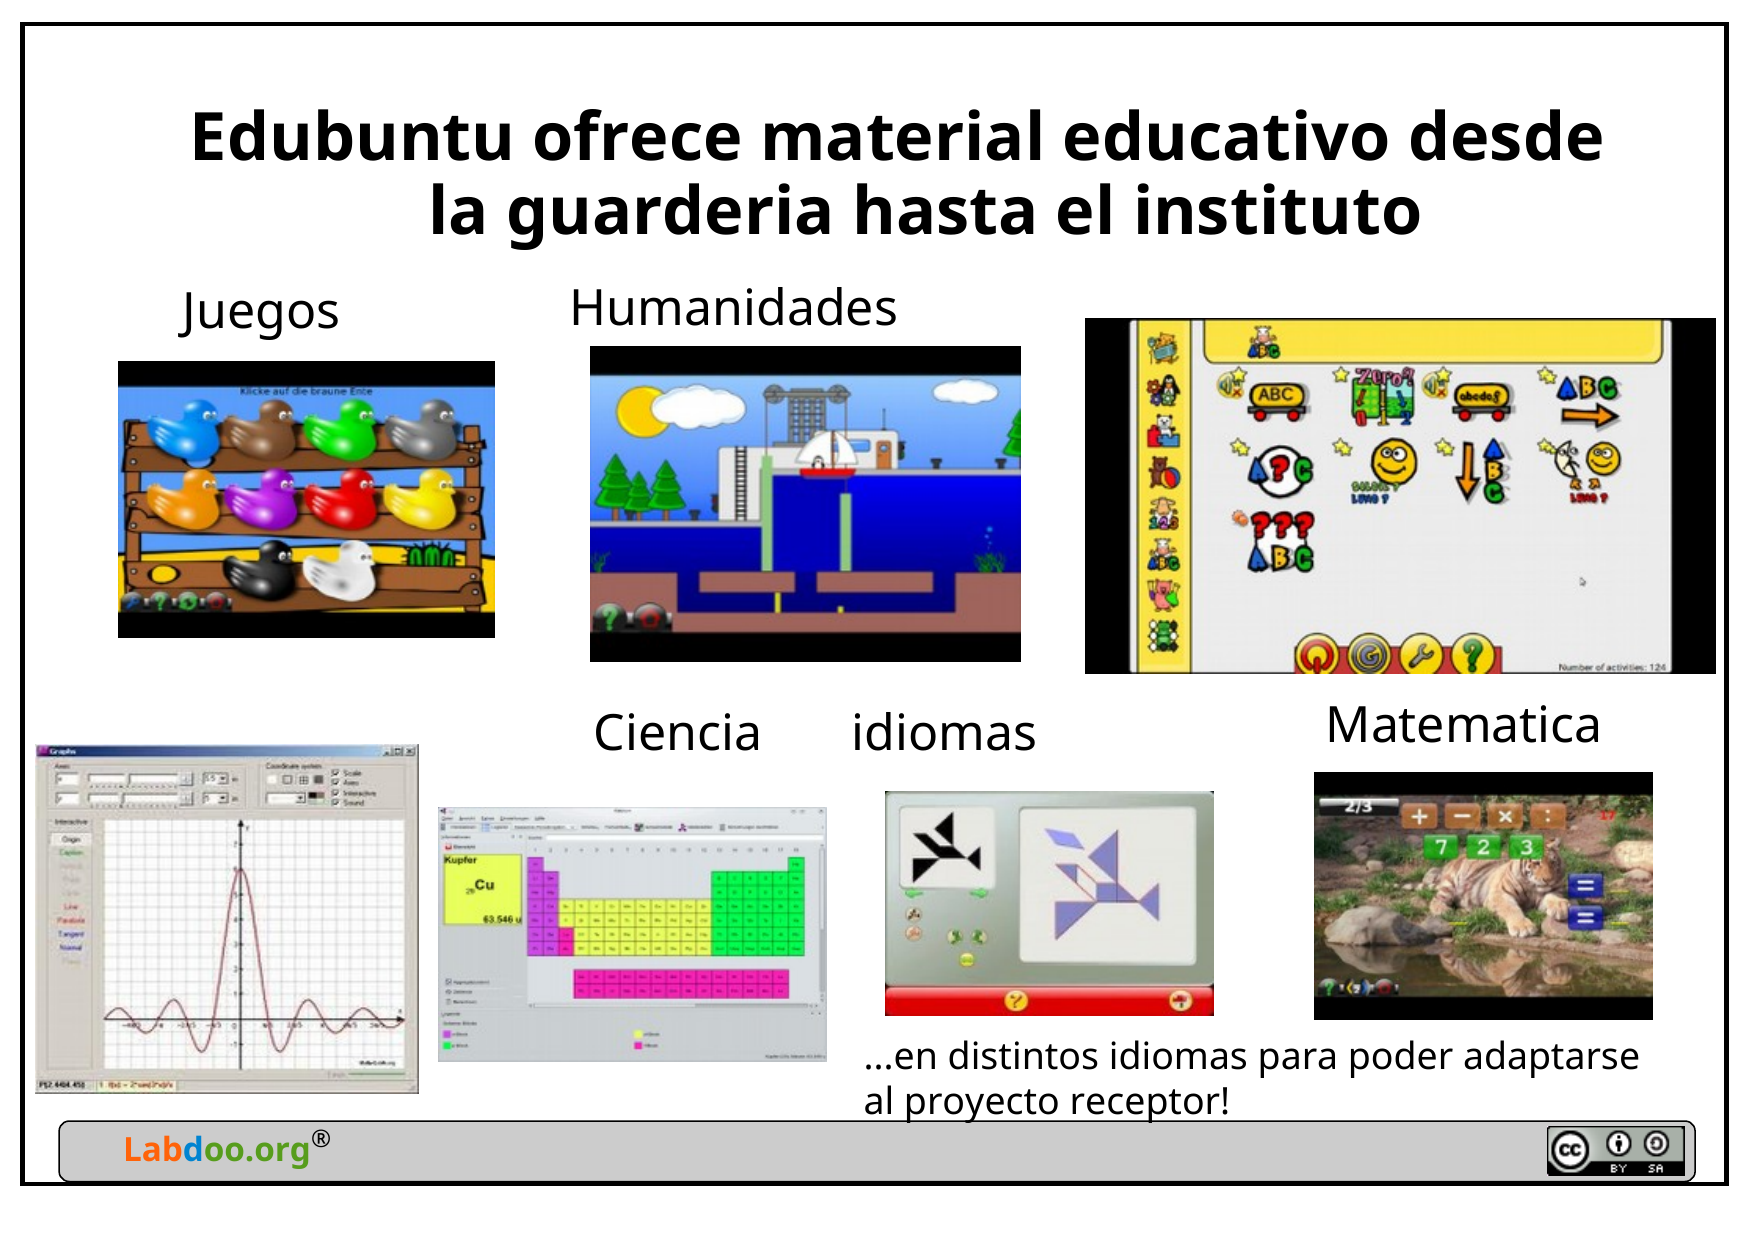

# Edubuntu ofrece material educativo desde la guarderia hasta el instituto
Humanidades
Juegos
Matematicas
idiomas
Ciencia
...en distintos idiomas para poder adaptarse al proyecto receptor!
Labdoo.org®